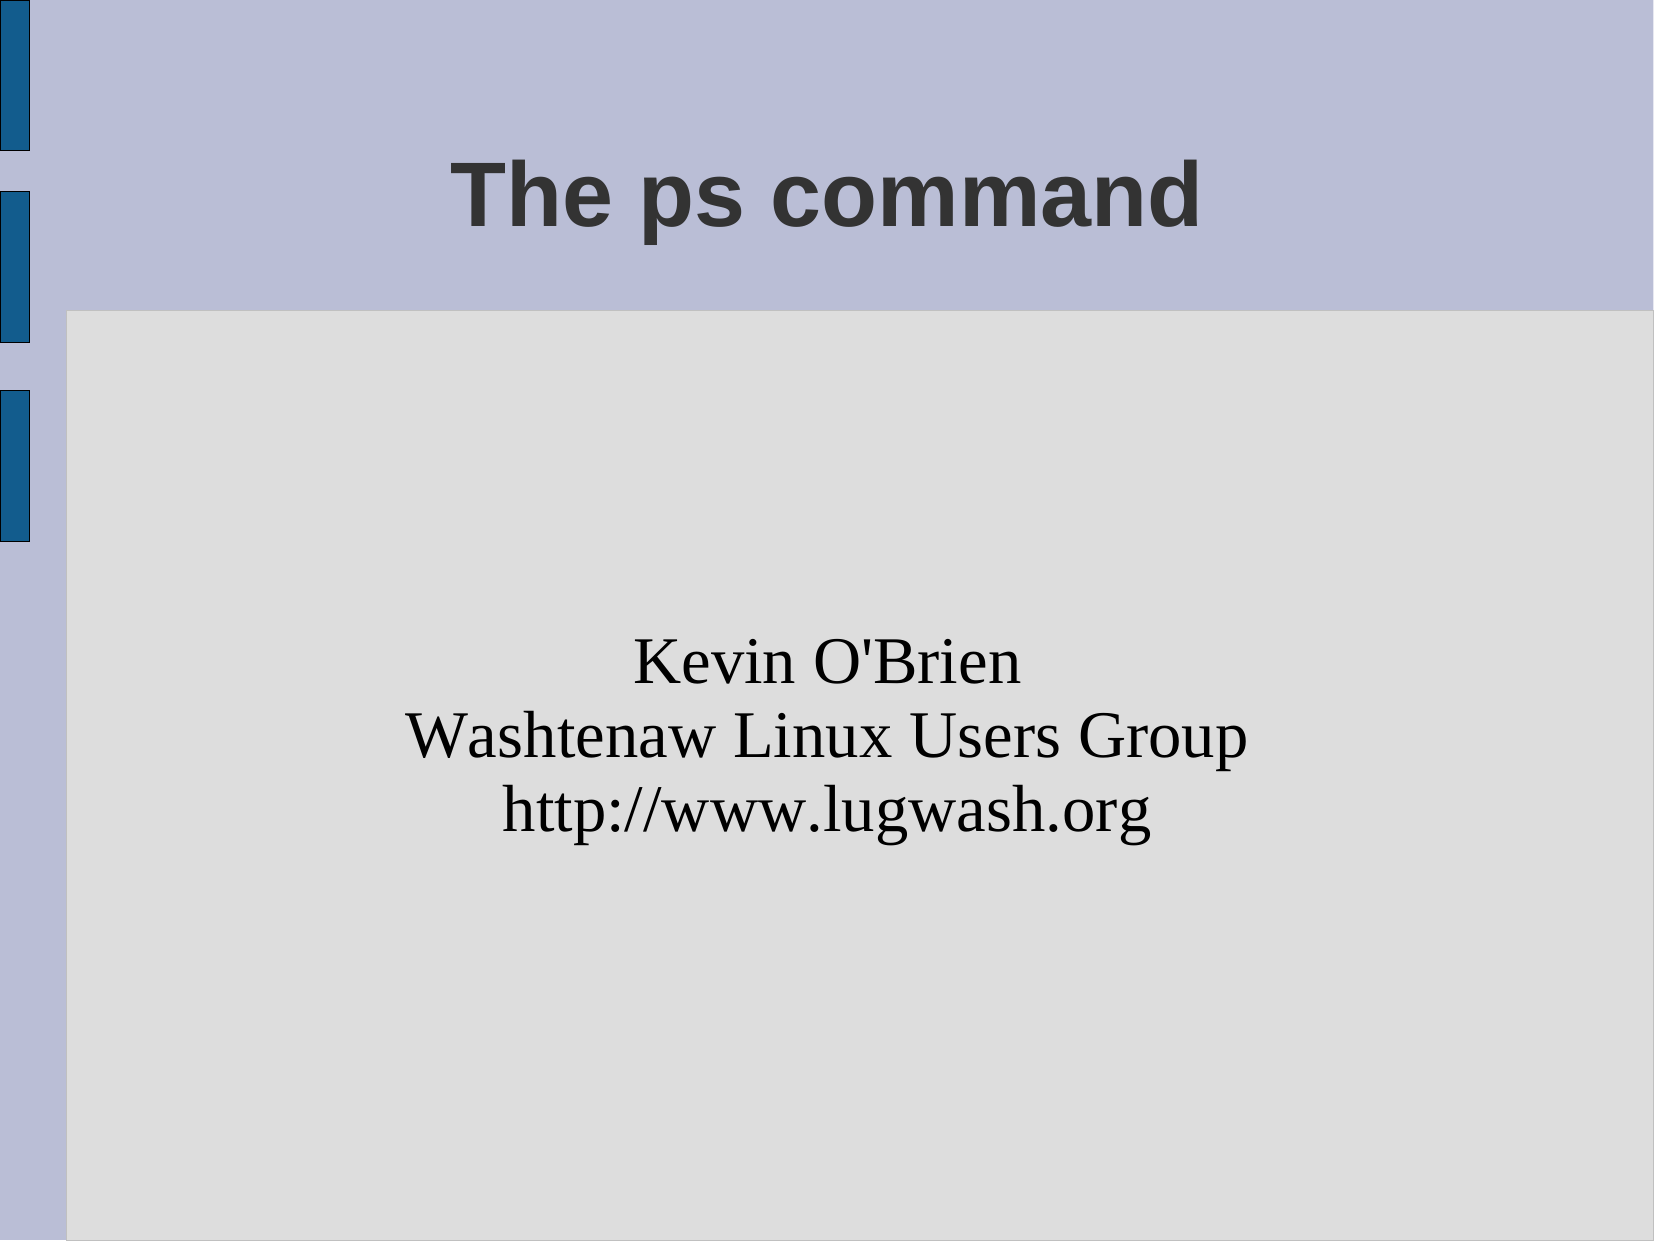

# The ps command
Kevin O'Brien
Washtenaw Linux Users Group
http://www.lugwash.org